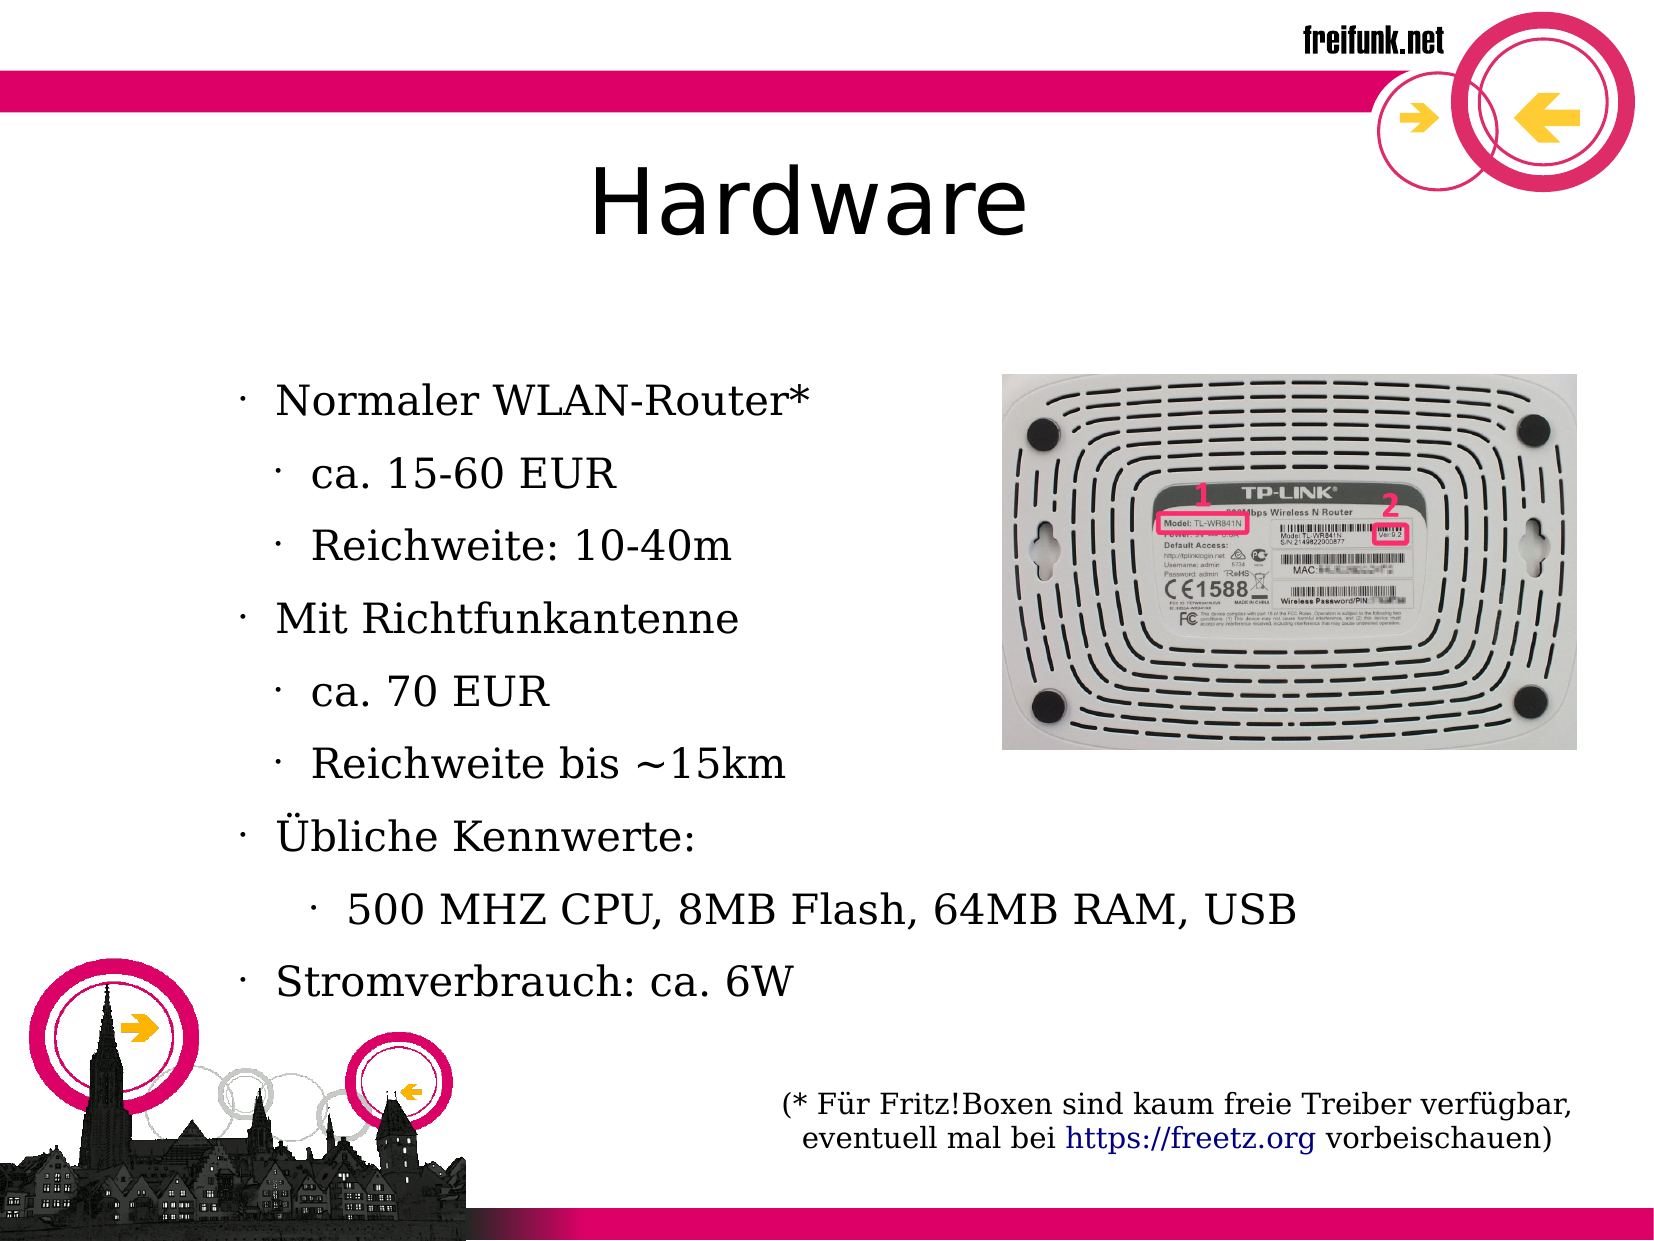

# Hardware
Normaler WLAN-Router*
ca. 15-60 EUR
Reichweite: 10-40m
Mit Richtfunkantenne
ca. 70 EUR
Reichweite bis ~15km
Übliche Kennwerte:
500 MHZ CPU, 8MB Flash, 64MB RAM, USB
Stromverbrauch: ca. 6W
(* Für Fritz!Boxen sind kaum freie Treiber verfügbar, eventuell mal bei https://freetz.org vorbeischauen)